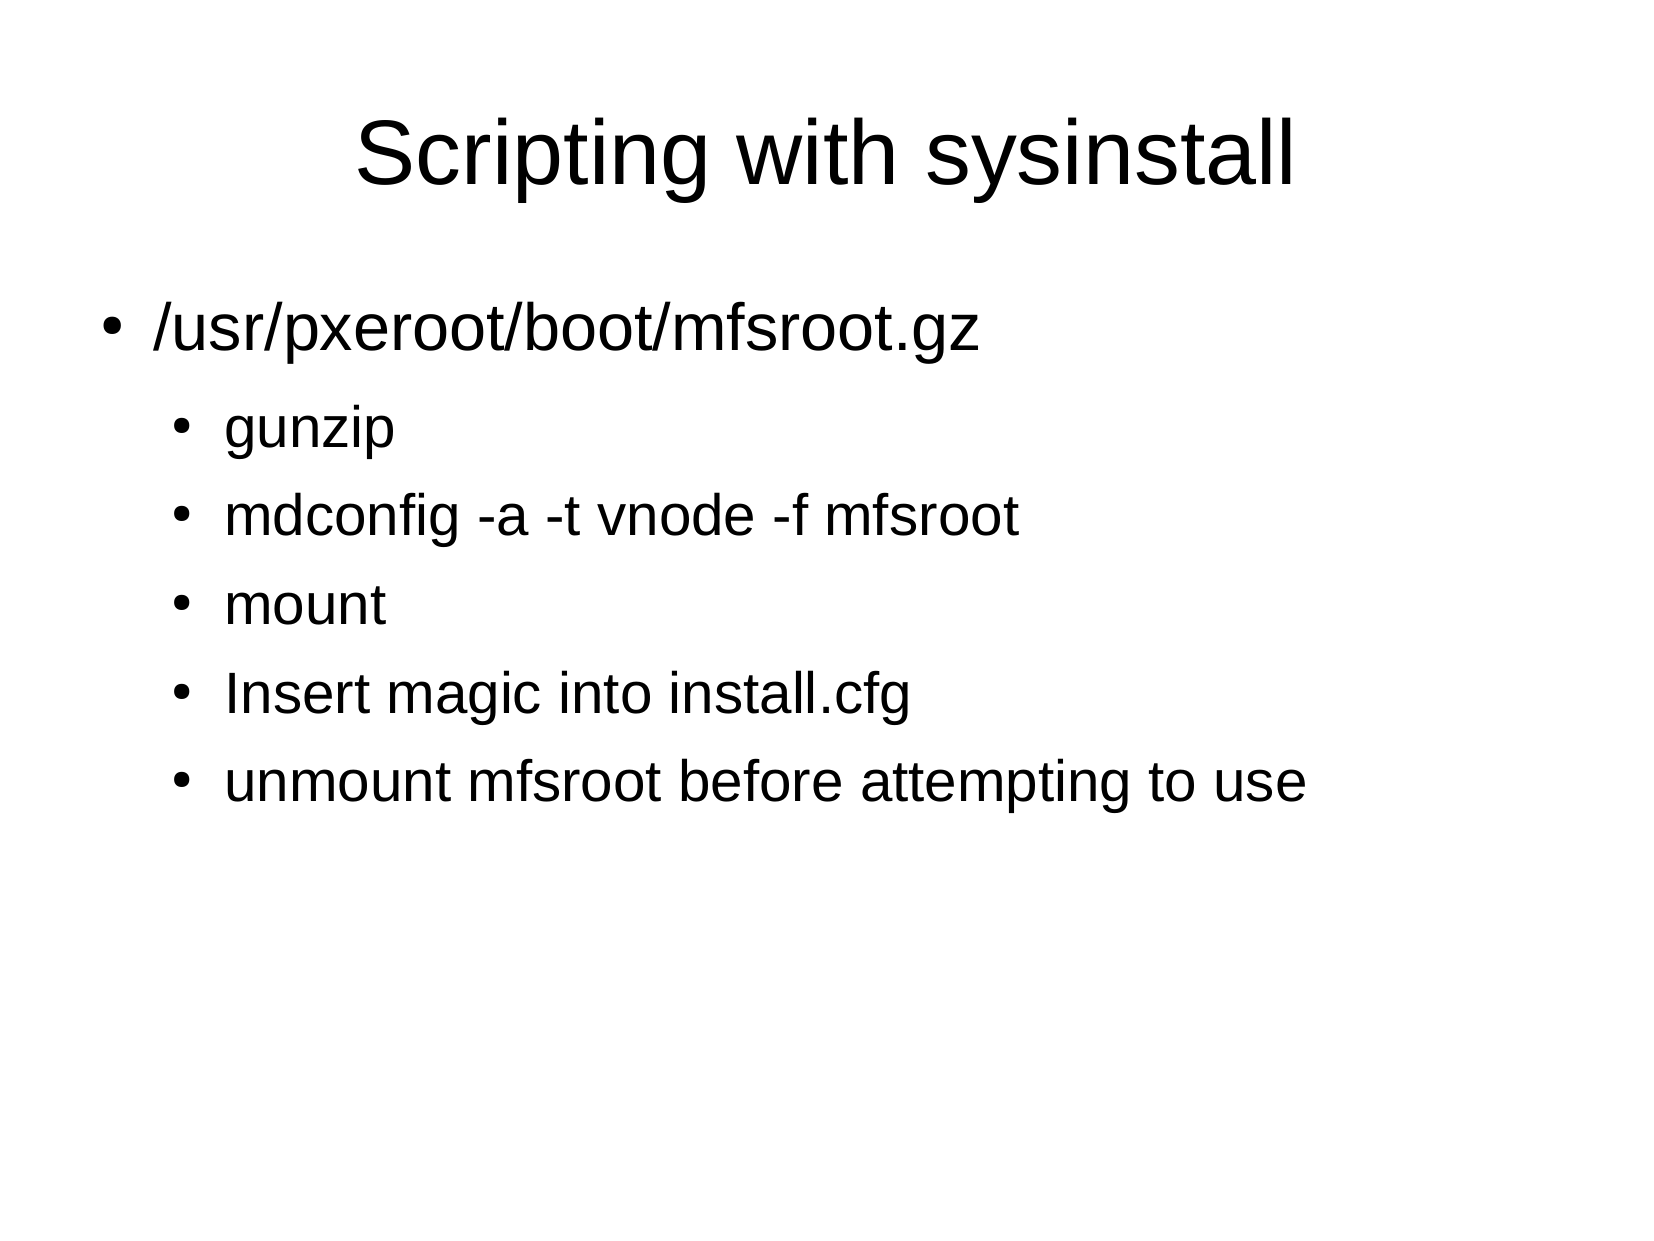

# Scripting with sysinstall
/usr/pxeroot/boot/mfsroot.gz
gunzip
mdconfig -a -t vnode -f mfsroot
mount
Insert magic into install.cfg
unmount mfsroot before attempting to use